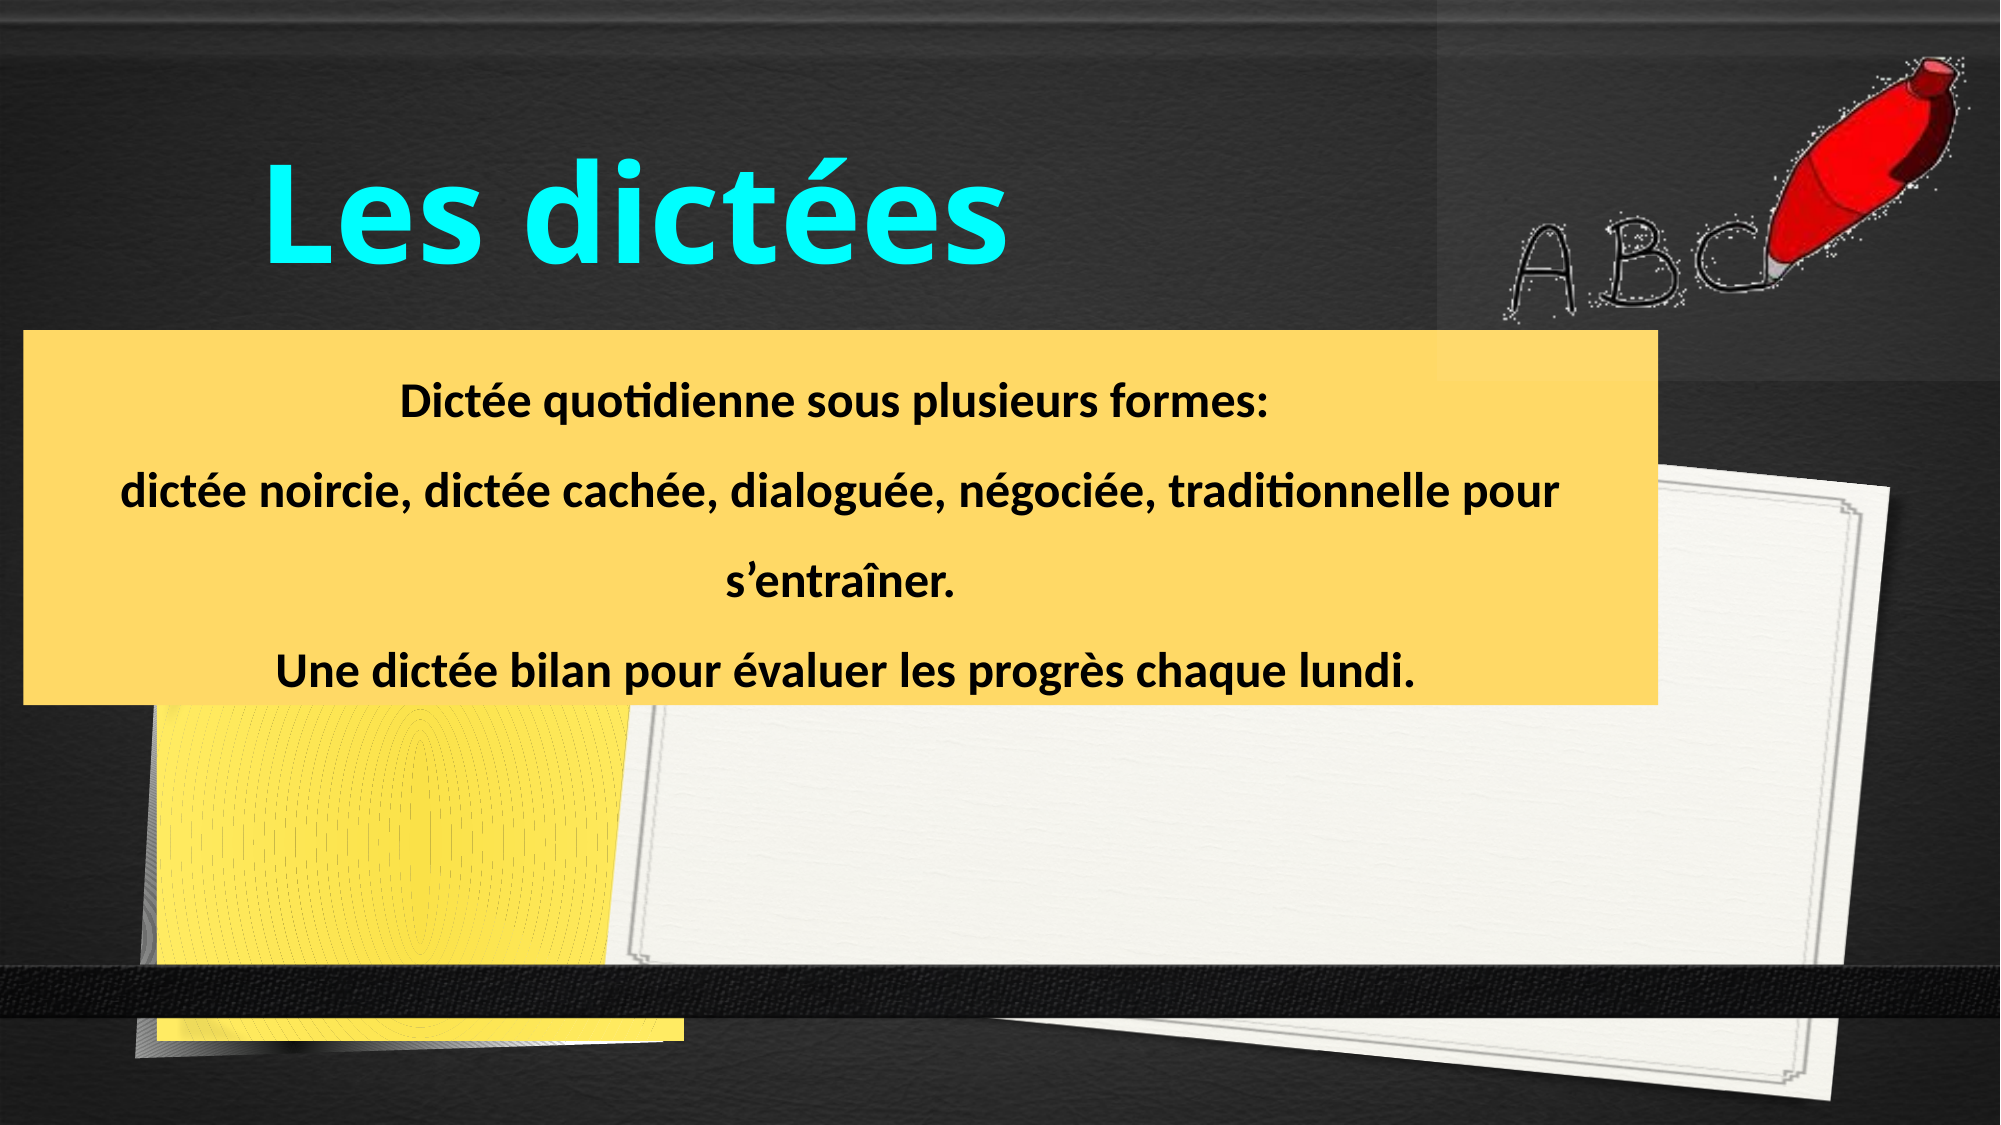

# Les dictées
Dictée quotidienne sous plusieurs formes:
dictée noircie, dictée cachée, dialoguée, négociée, traditionnelle pour s’entraîner.
 Une dictée bilan pour évaluer les progrès chaque lundi.